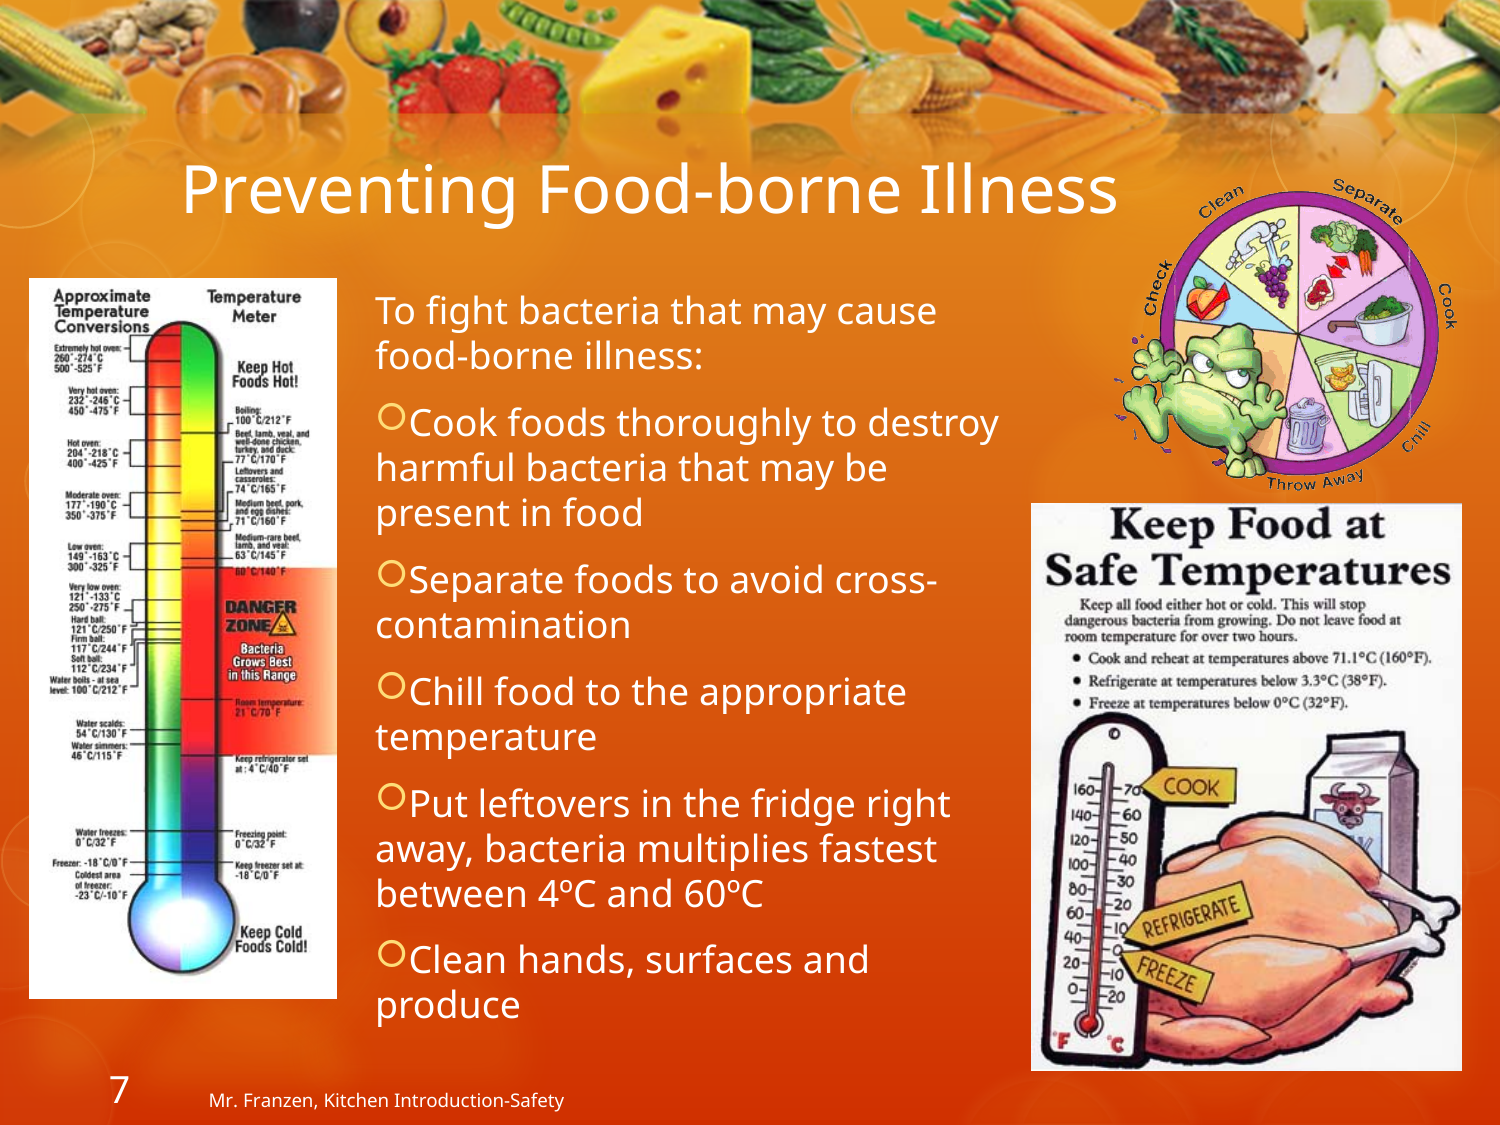

# Preventing Food-borne Illness
To fight bacteria that may cause food-borne illness:
Cook foods thoroughly to destroy harmful bacteria that may be present in food
Separate foods to avoid cross-contamination
Chill food to the appropriate temperature
Put leftovers in the fridge right away, bacteria multiplies fastest between 4ºC and 60ºC
Clean hands, surfaces and produce
Mr. Franzen, Kitchen Introduction-Safety